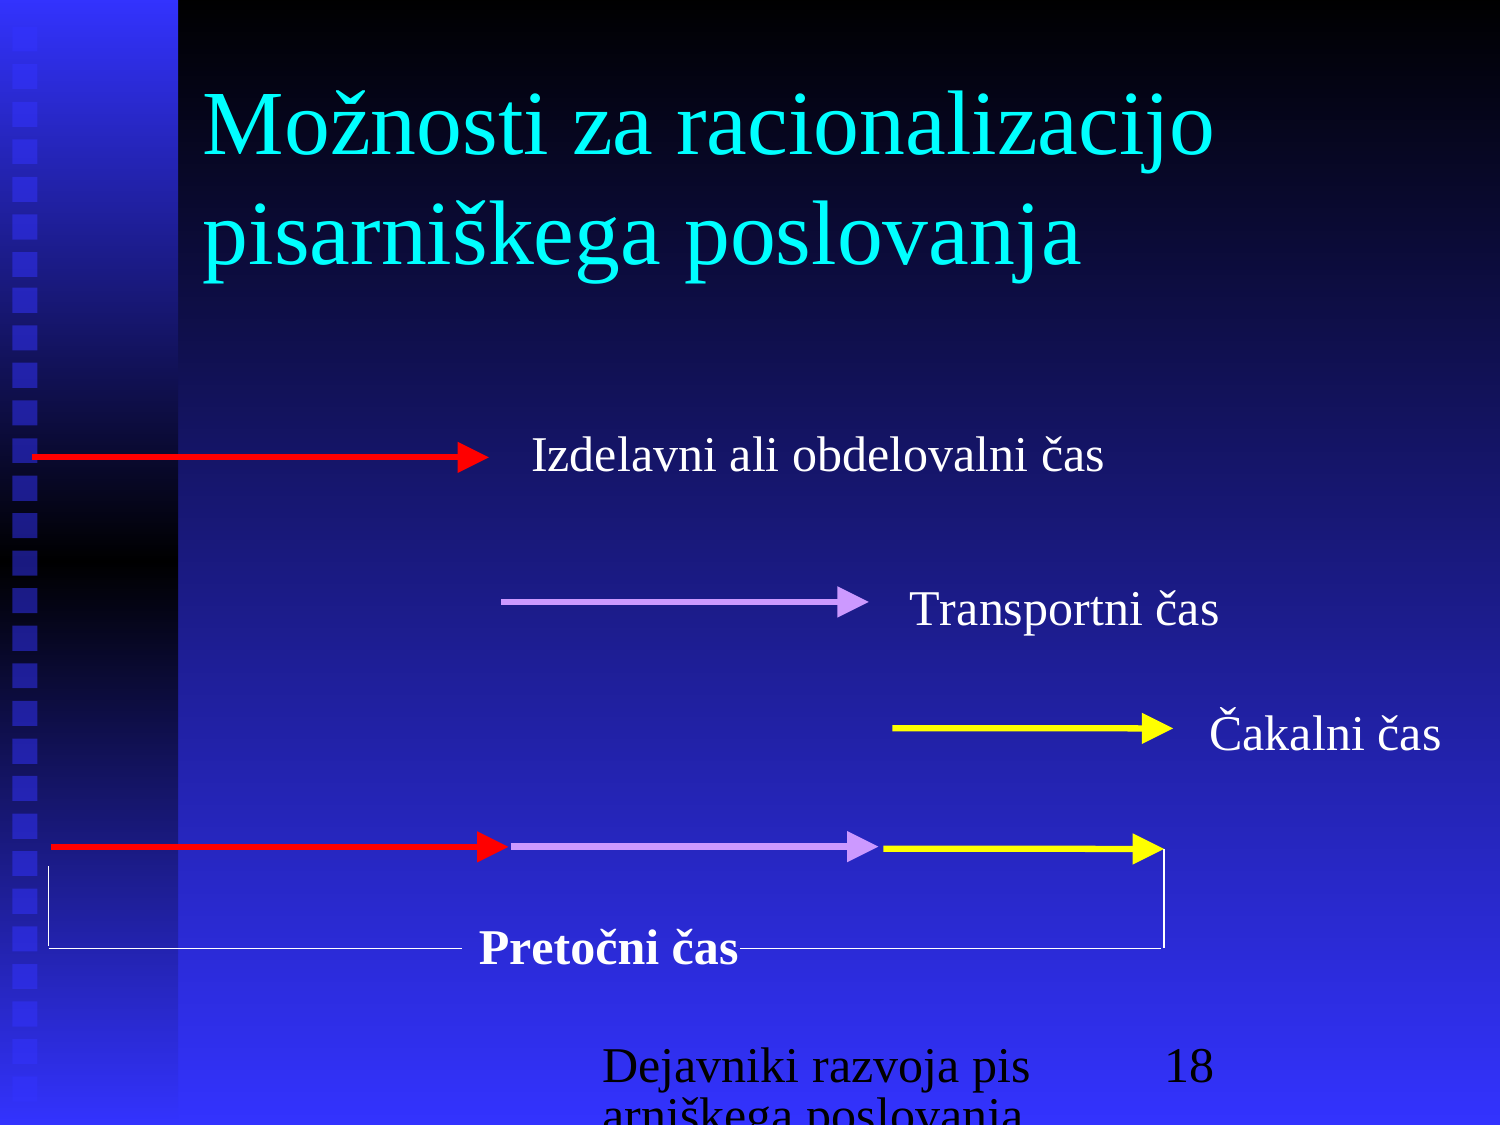

# Možnosti za racionalizacijo pisarniškega poslovanja
Izdelavni ali obdelovalni čas
Transportni čas
Čakalni čas
Pretočni čas
Dejavniki razvoja pisarniškega poslovanja
18